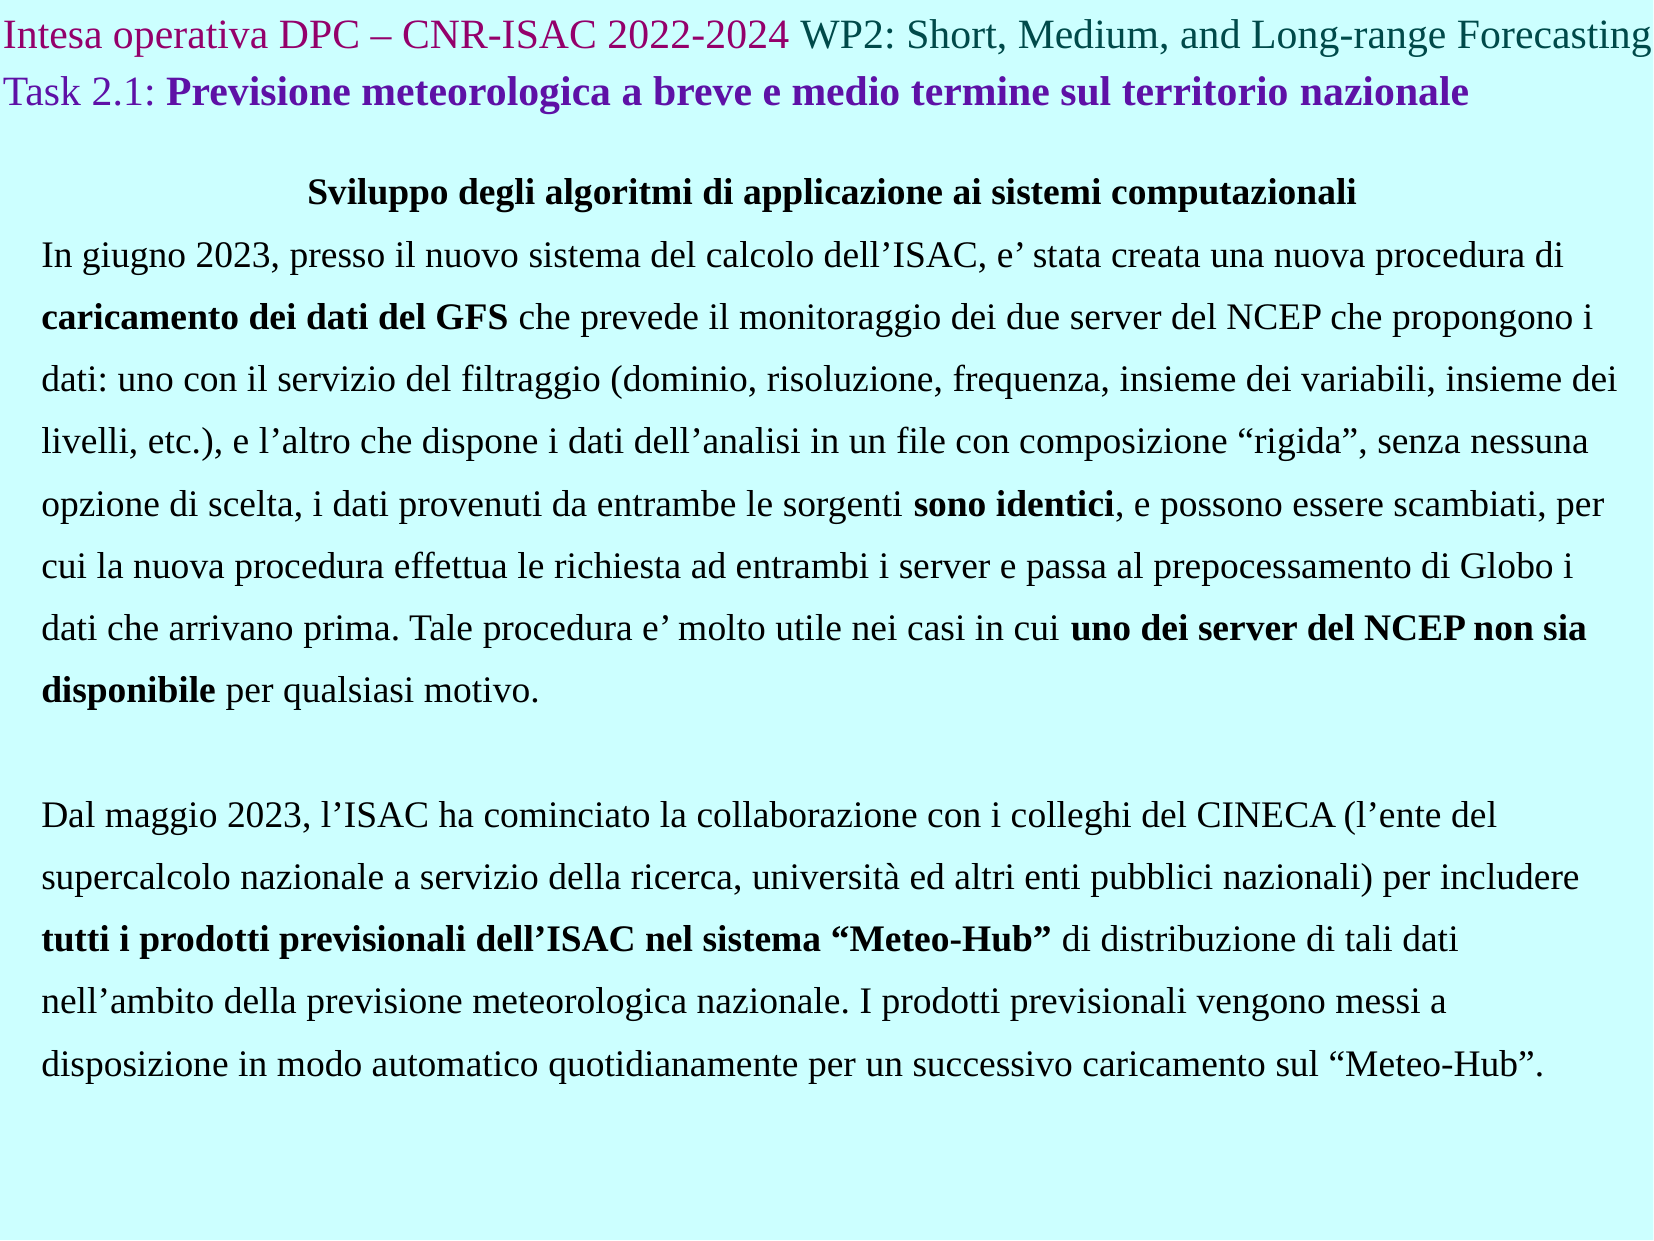

Intesa operativa DPC – CNR-ISAC 2022-2024 WP2: Short, Medium, and Long-range Forecasting
Task 2.1: Previsione meteorologica a breve e medio termine sul territorio nazionale
Sviluppo degli algoritmi di applicazione ai sistemi computazionali
In giugno 2023, presso il nuovo sistema del calcolo dell’ISAC, e’ stata creata una nuova procedura di caricamento dei dati del GFS che prevede il monitoraggio dei due server del NCEP che propongono i dati: uno con il servizio del filtraggio (dominio, risoluzione, frequenza, insieme dei variabili, insieme dei livelli, etc.), e l’altro che dispone i dati dell’analisi in un file con composizione “rigida”, senza nessuna opzione di scelta, i dati provenuti da entrambe le sorgenti sono identici, e possono essere scambiati, per cui la nuova procedura effettua le richiesta ad entrambi i server e passa al prepocessamento di Globo i dati che arrivano prima. Tale procedura e’ molto utile nei casi in cui uno dei server del NCEP non sia disponibile per qualsiasi motivo.
Dal maggio 2023, l’ISAC ha cominciato la collaborazione con i colleghi del CINECA (l’ente del supercalcolo nazionale a servizio della ricerca, università ed altri enti pubblici nazionali) per includere tutti i prodotti previsionali dell’ISAC nel sistema “Meteo-Hub” di distribuzione di tali dati nell’ambito della previsione meteorologica nazionale. I prodotti previsionali vengono messi a disposizione in modo automatico quotidianamente per un successivo caricamento sul “Meteo-Hub”.